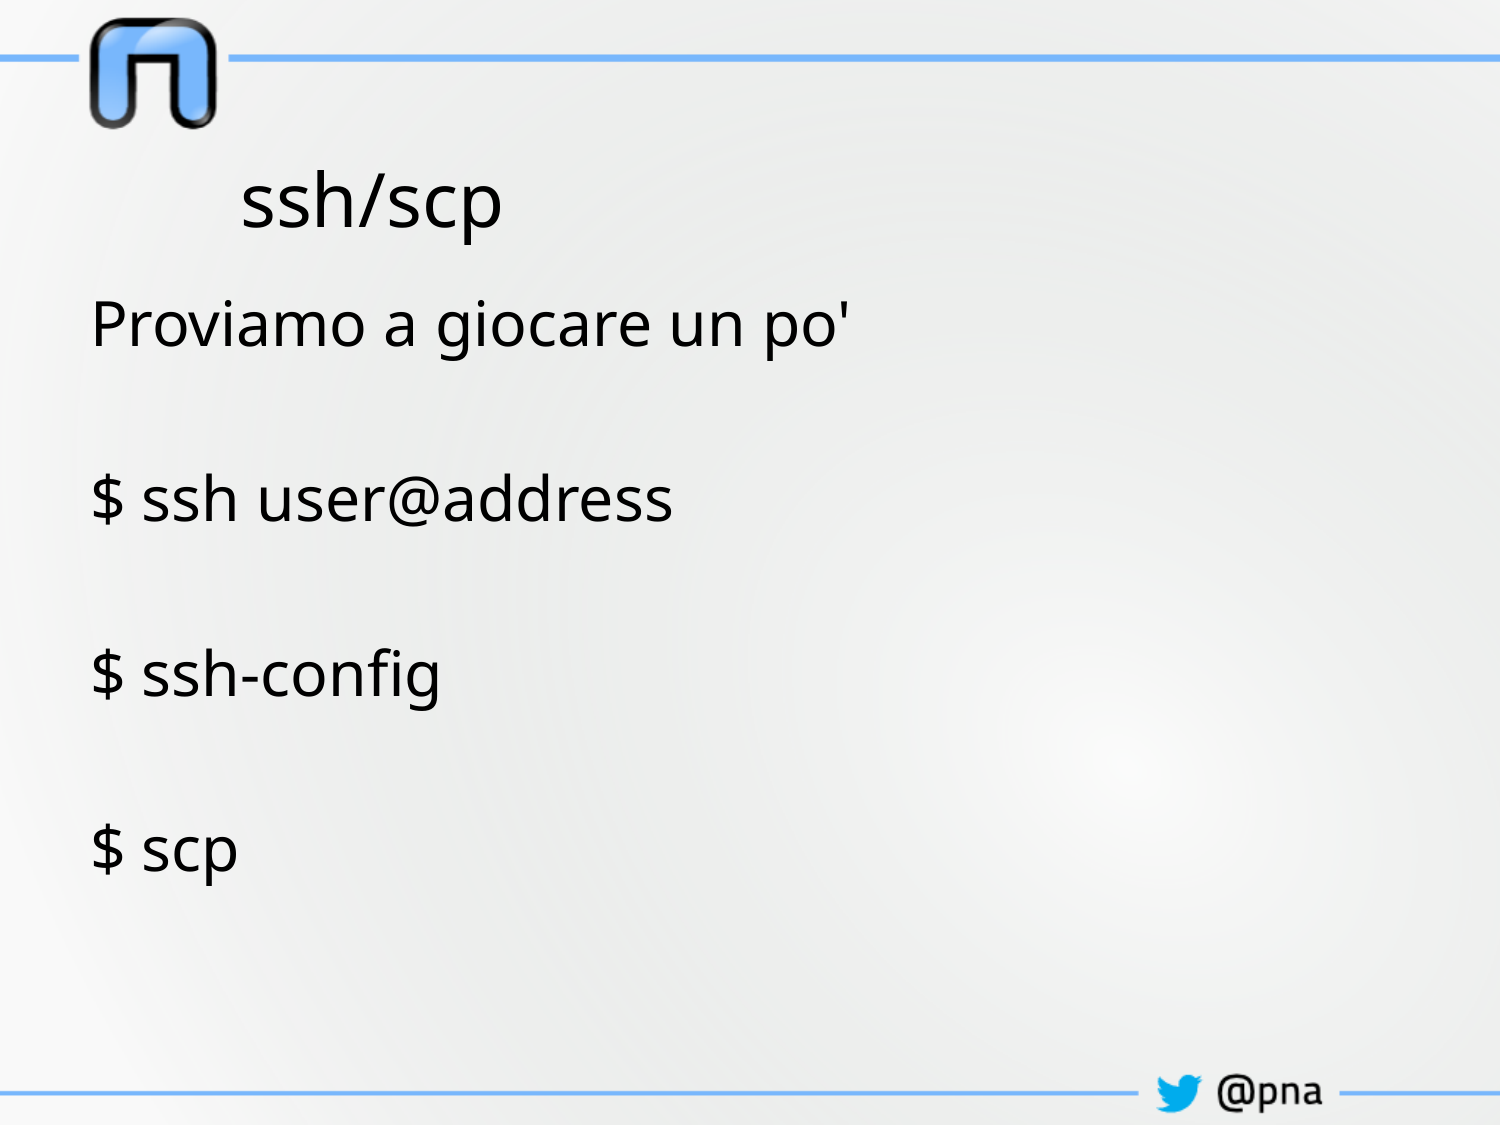

# ssh/scp
Proviamo a giocare un po'
$ ssh user@address
$ ssh-config
$ scp